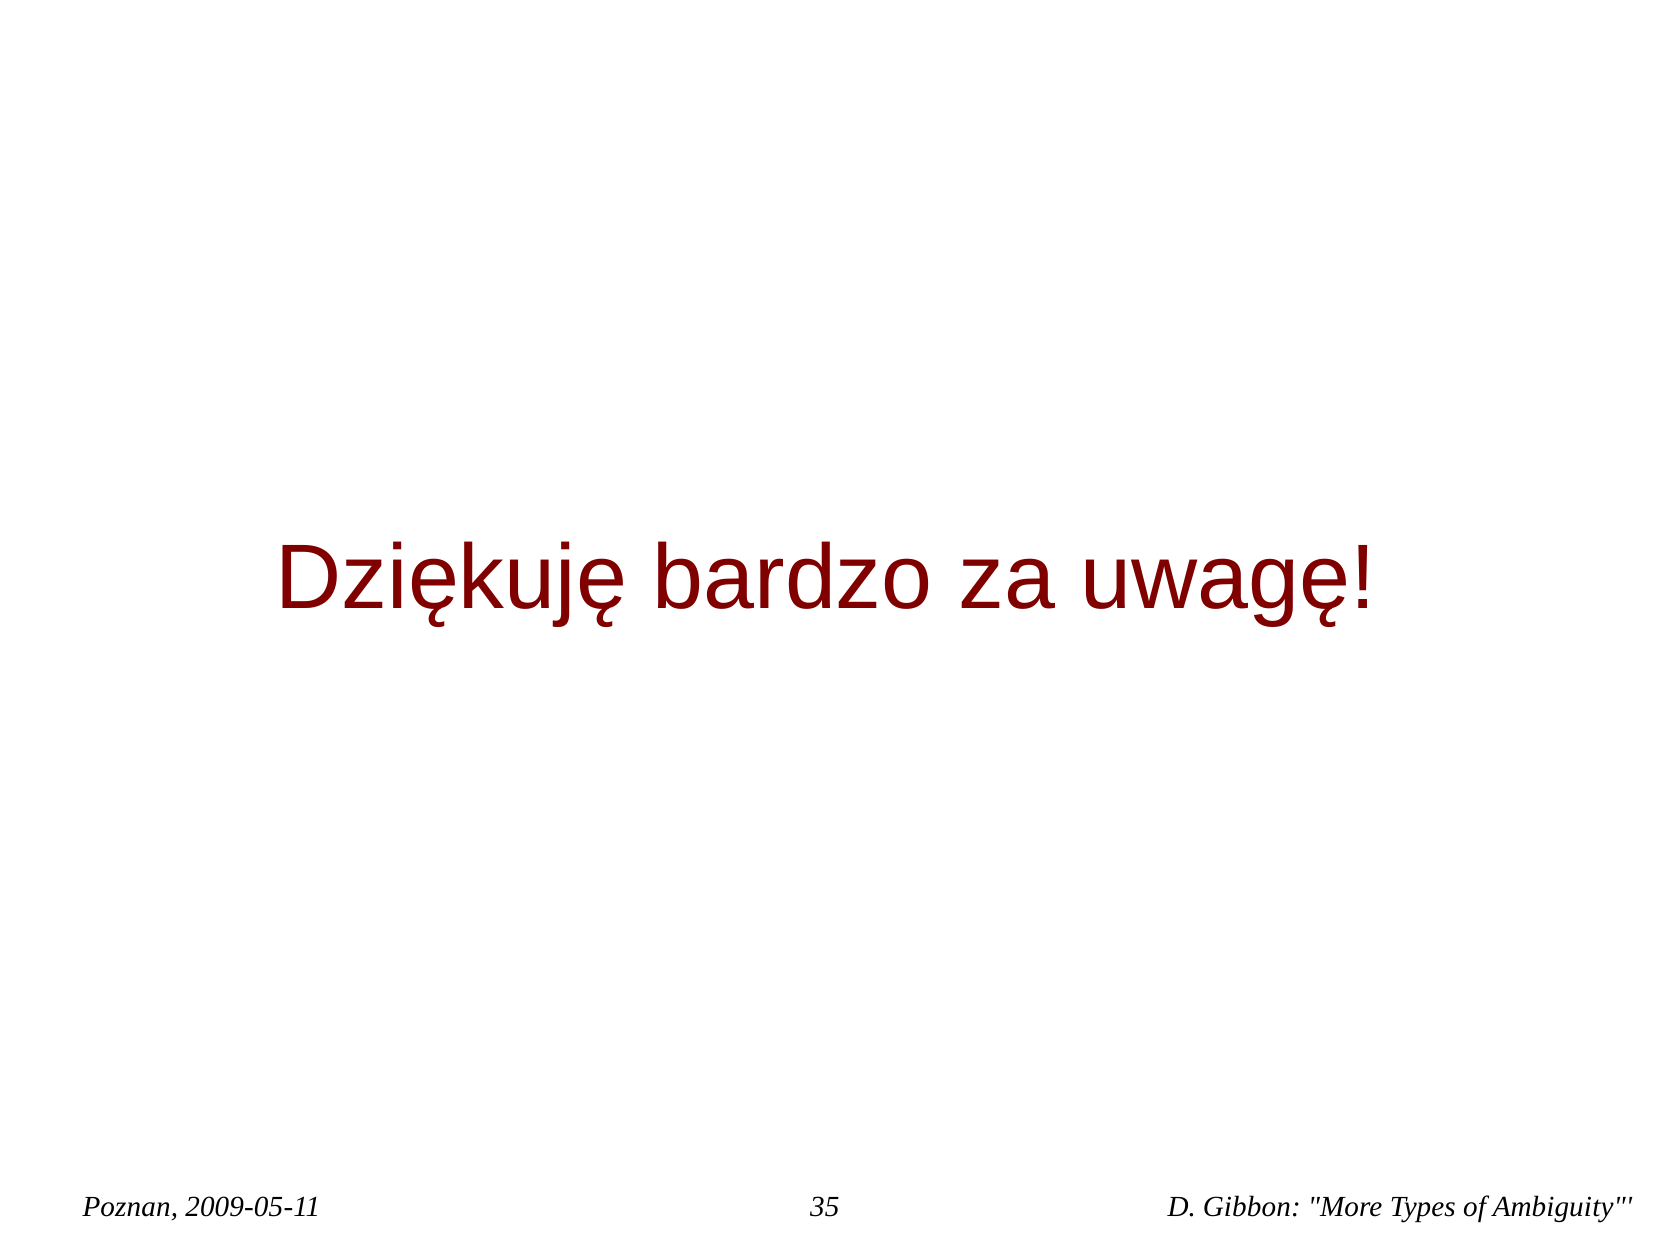

# Dziękuję bardzo za uwagę!
Poznan, 2009-05-11
35
D. Gibbon: "More Types of Ambiguity"'